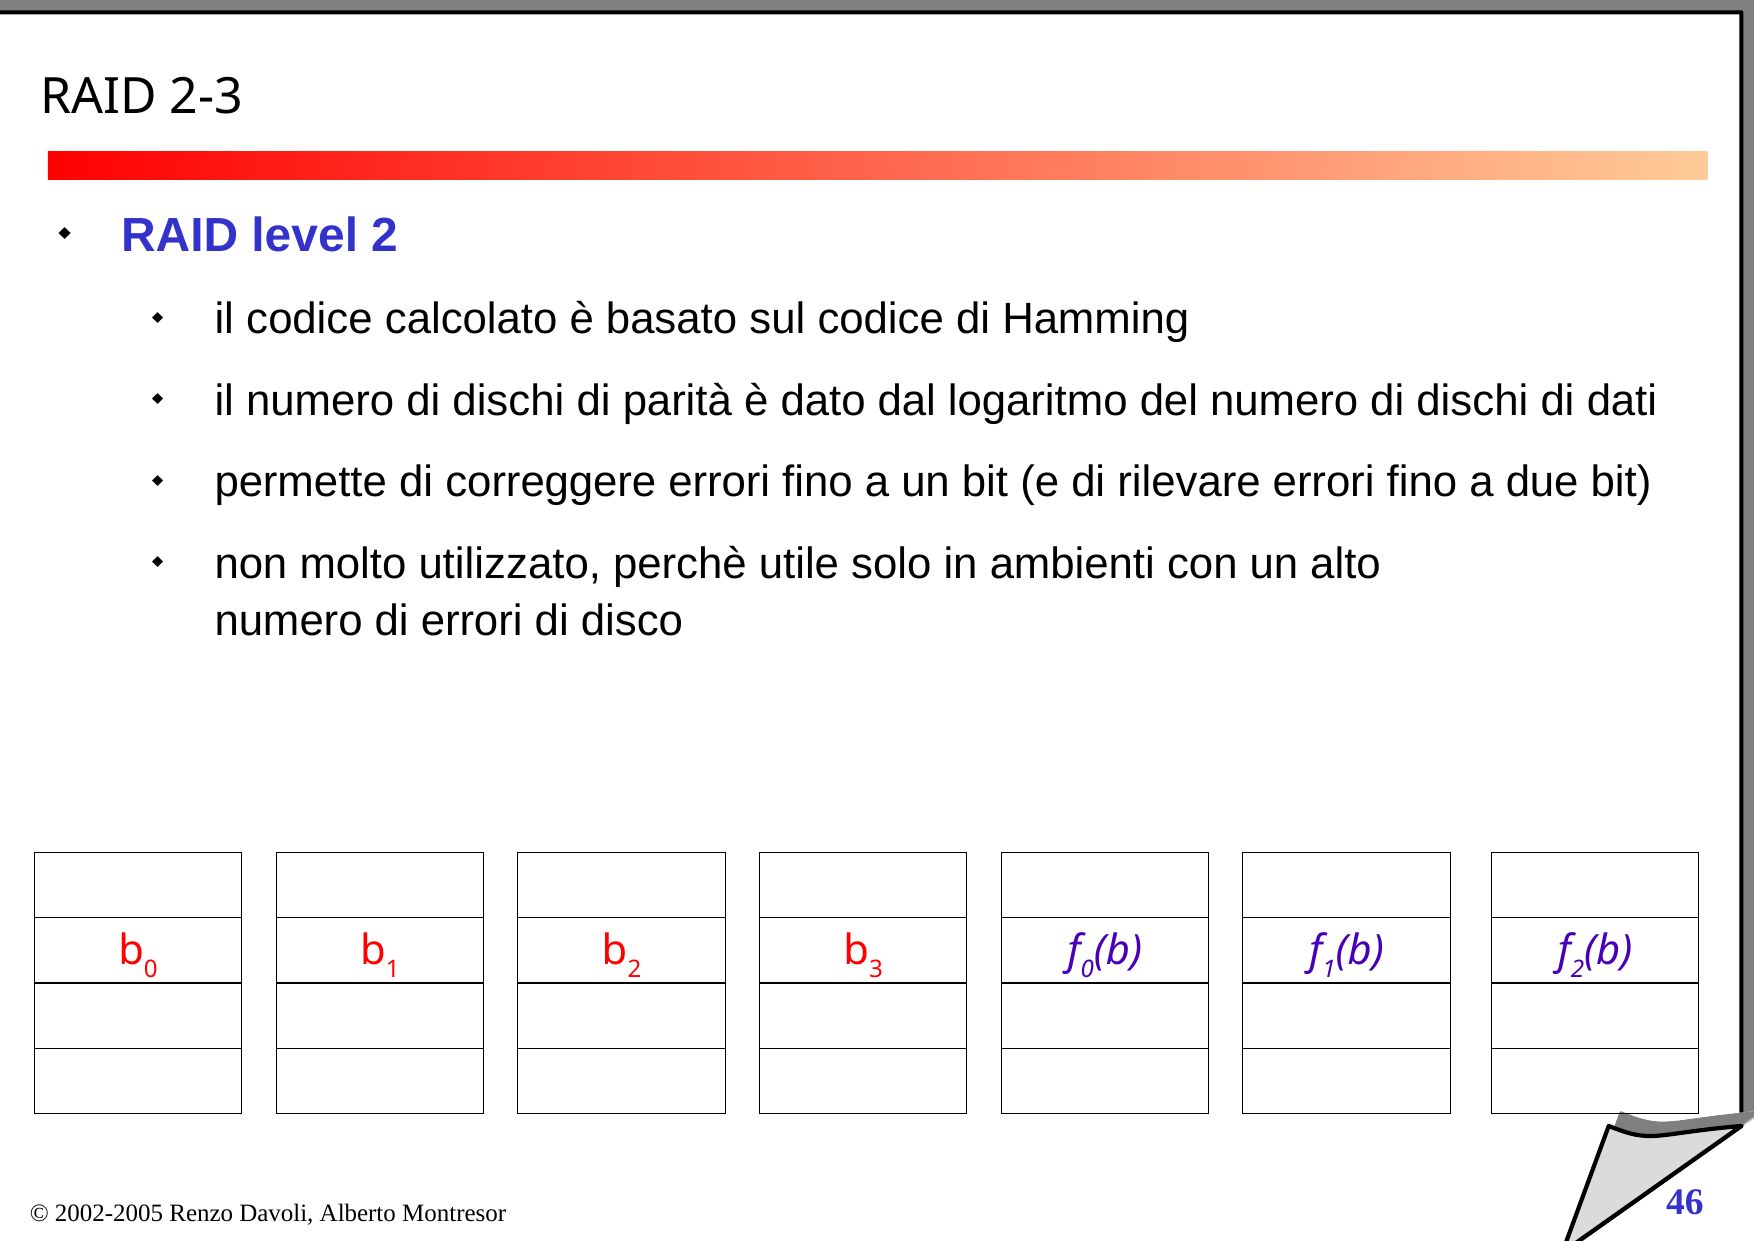

# RAID 2-3
RAID level 2
il codice calcolato è basato sul codice di Hamming
il numero di dischi di parità è dato dal logaritmo del numero di dischi di dati
permette di correggere errori fino a un bit (e di rilevare errori fino a due bit)
non molto utilizzato, perchè utile solo in ambienti con un alto
numero di errori di disco
b0
b1
b2
b3
f0(b)
f1(b)
f2(b)